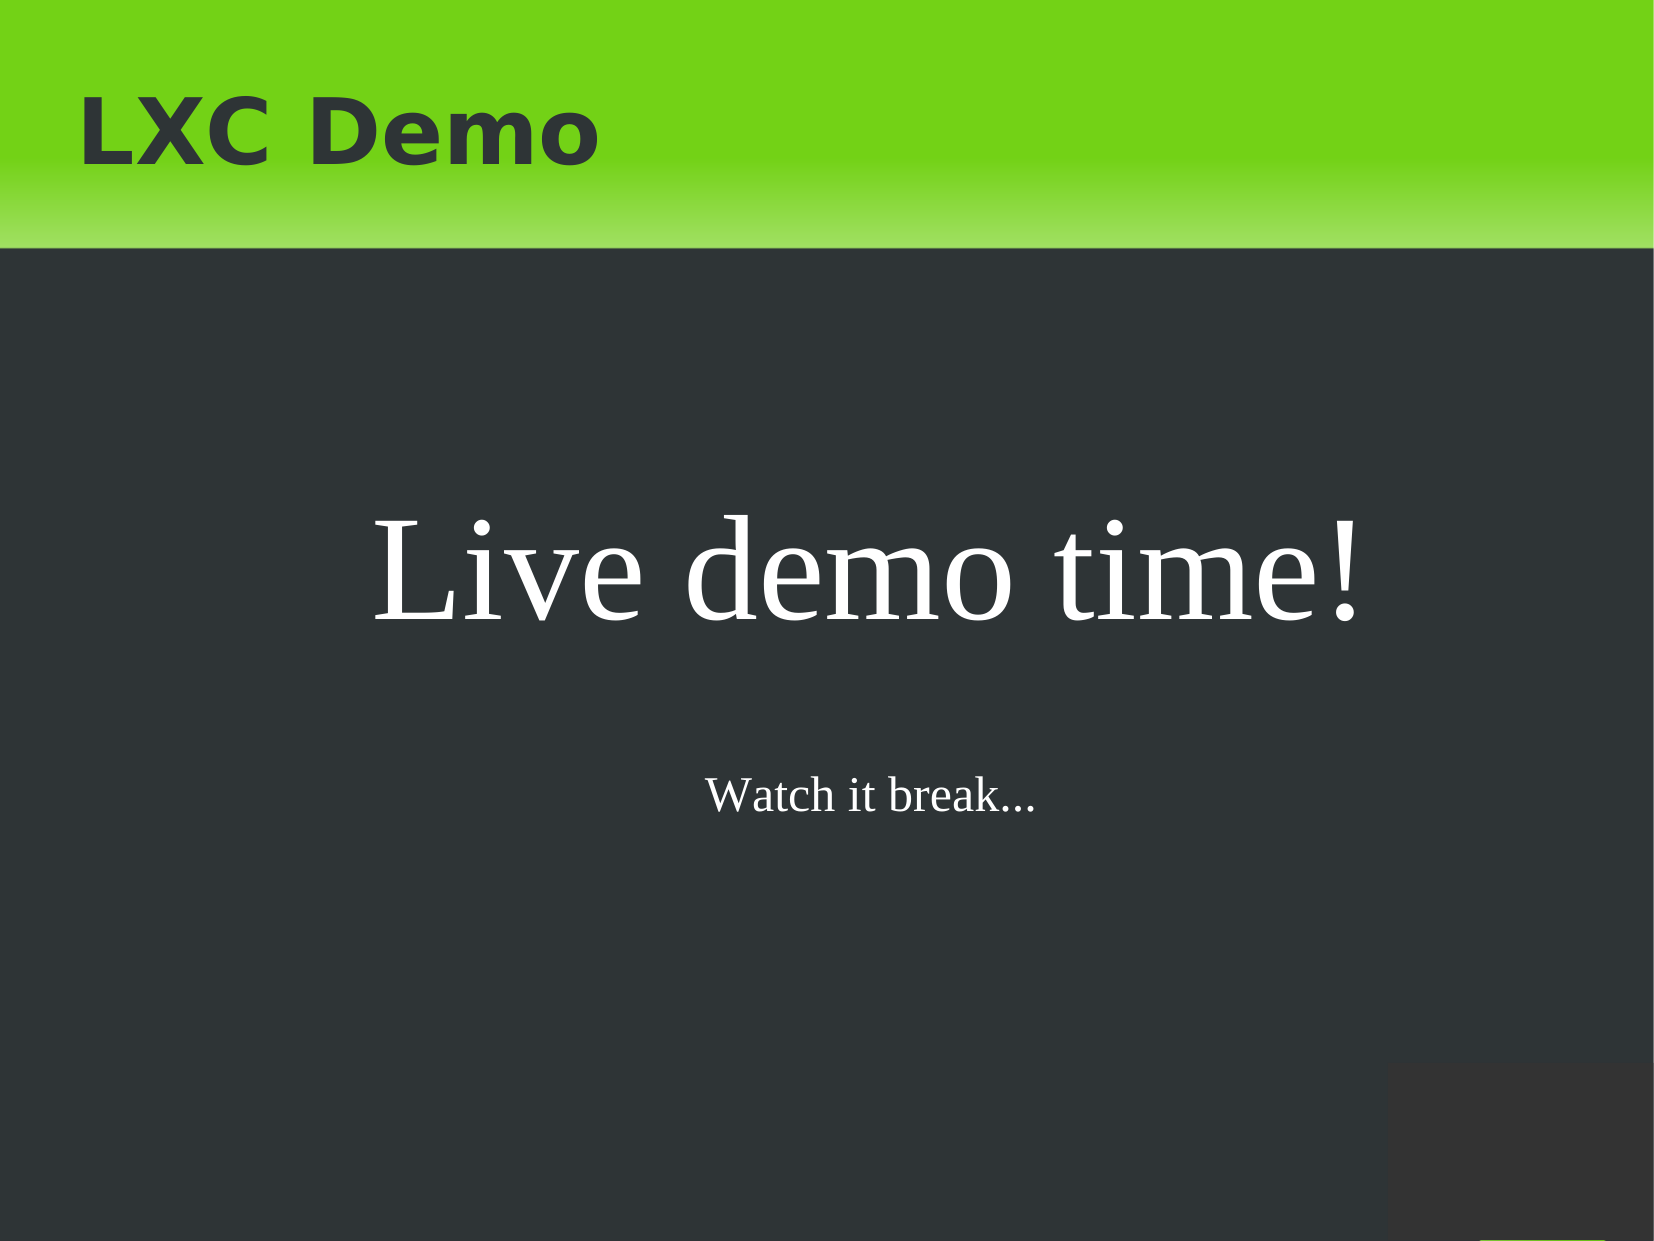

# LXC Demo
Live demo time!
Watch it break...